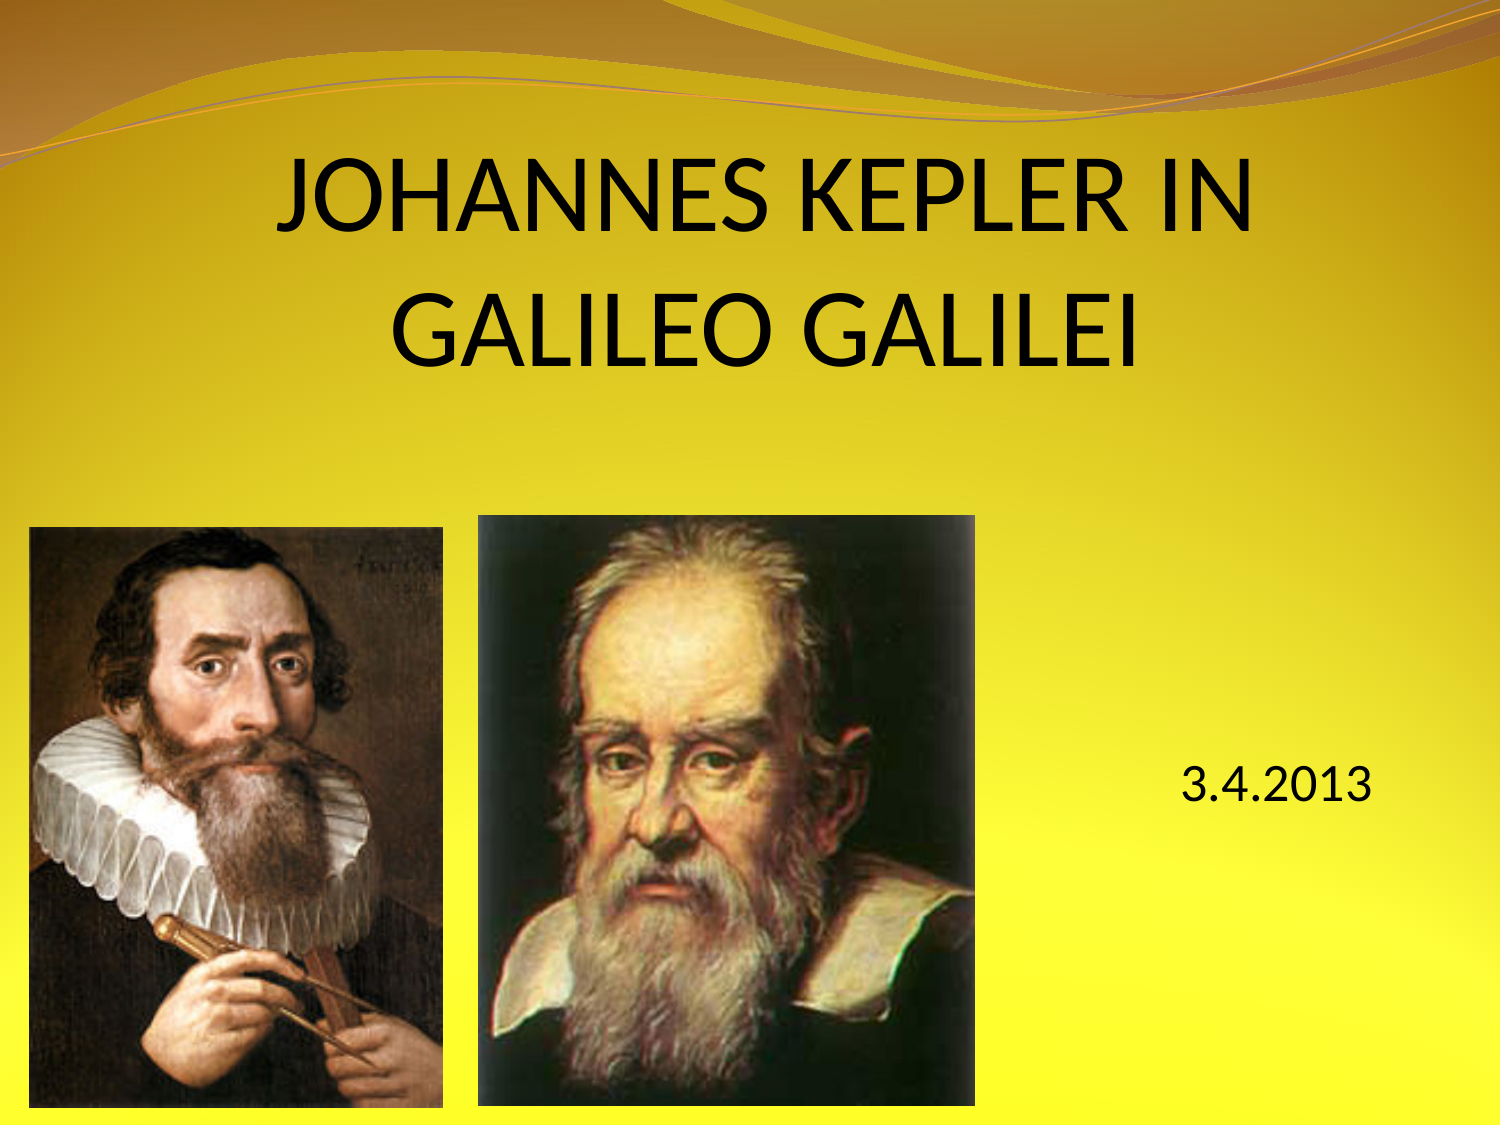

# JOHANNES KEPLER IN GALILEO GALILEI
3.4.2013